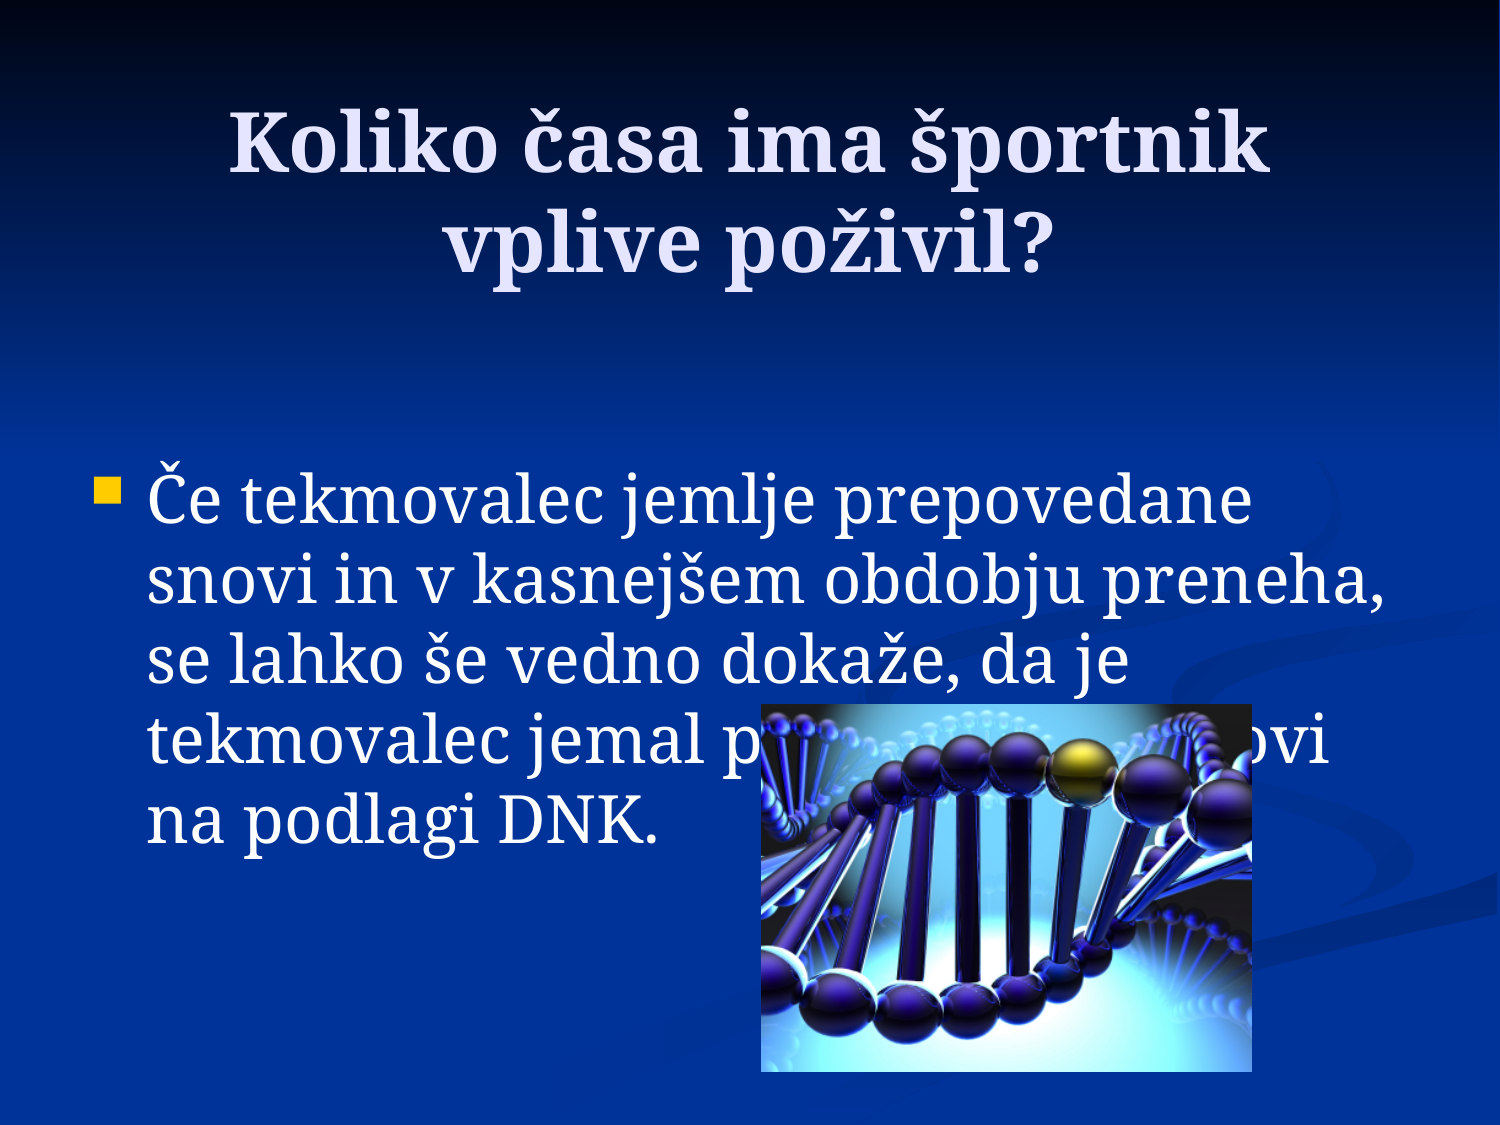

# Koliko časa ima športnik vplive poživil?
Če tekmovalec jemlje prepovedane snovi in v kasnejšem obdobju preneha, se lahko še vedno dokaže, da je tekmovalec jemal prepovedane snovi na podlagi DNK.